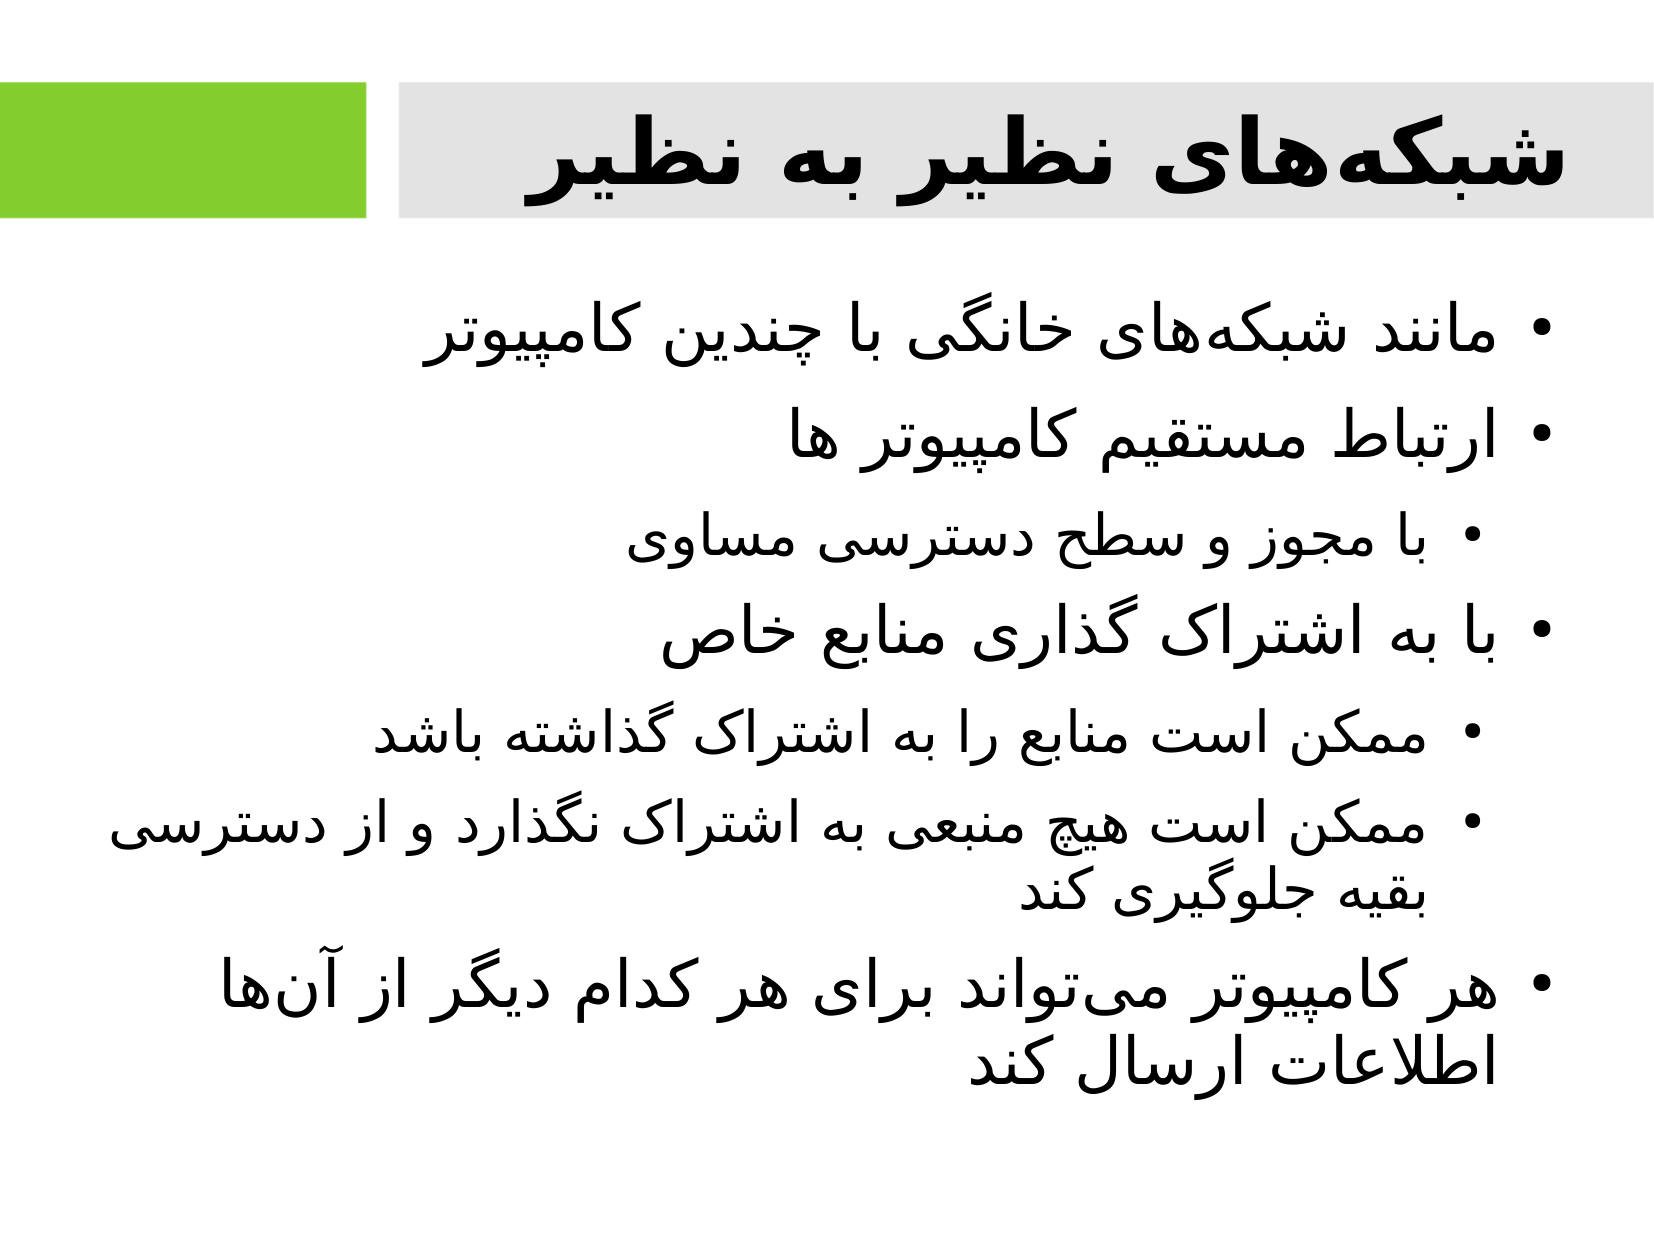

# شبکه‌های نظیر به نظیر
مانند شبکه‌های خانگی با چندین کامپیوتر
ارتباط مستقیم کامپیوتر ها
با مجوز و سطح دسترسی مساوی
با به اشتراک گذاری منابع خاص
ممکن است منابع را به اشتراک گذاشته باشد
ممکن است هیچ منبعی به اشتراک نگذارد و از دسترسی بقیه جلوگیری کند
هر کامپیوتر می‌تواند برای هر کدام دیگر از آن‌ها اطلاعات ارسال کند